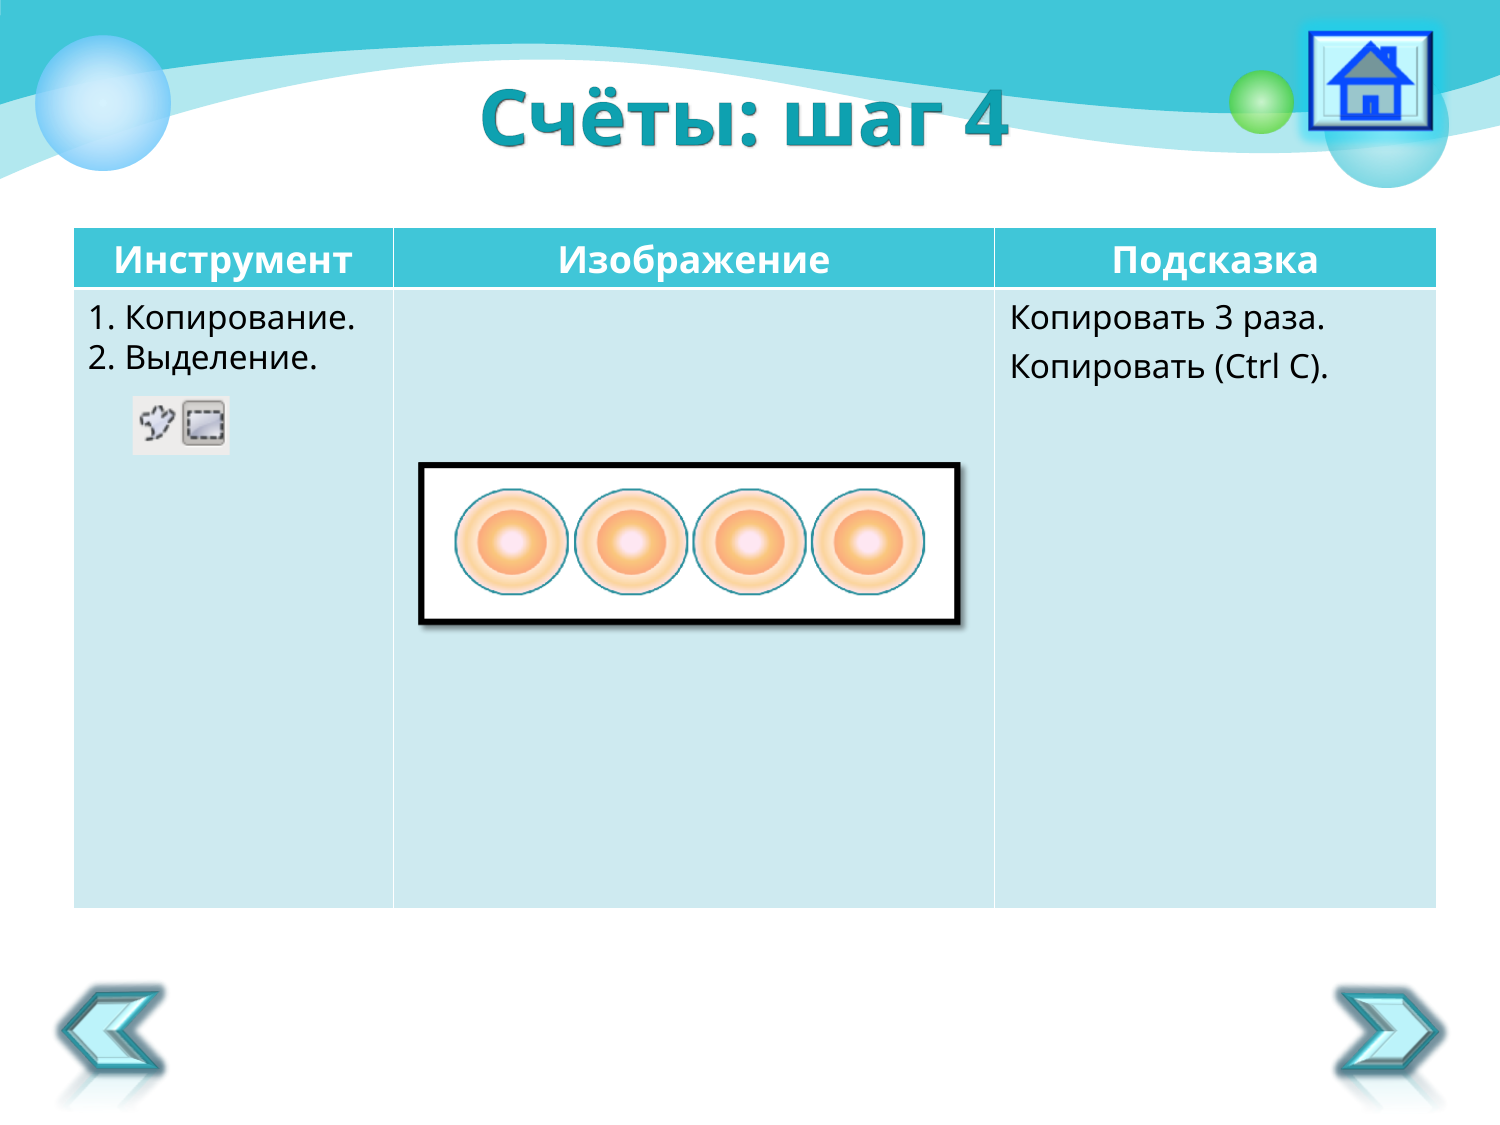

| | | |
| --- | --- | --- |
| | | |
Счёты: шаг 4
| Инструмент | Изображение | Подсказка |
| --- | --- | --- |
| 1. Копирование. 2. Выделение. | | Копировать 3 раза. Копировать (Ctrl C). |